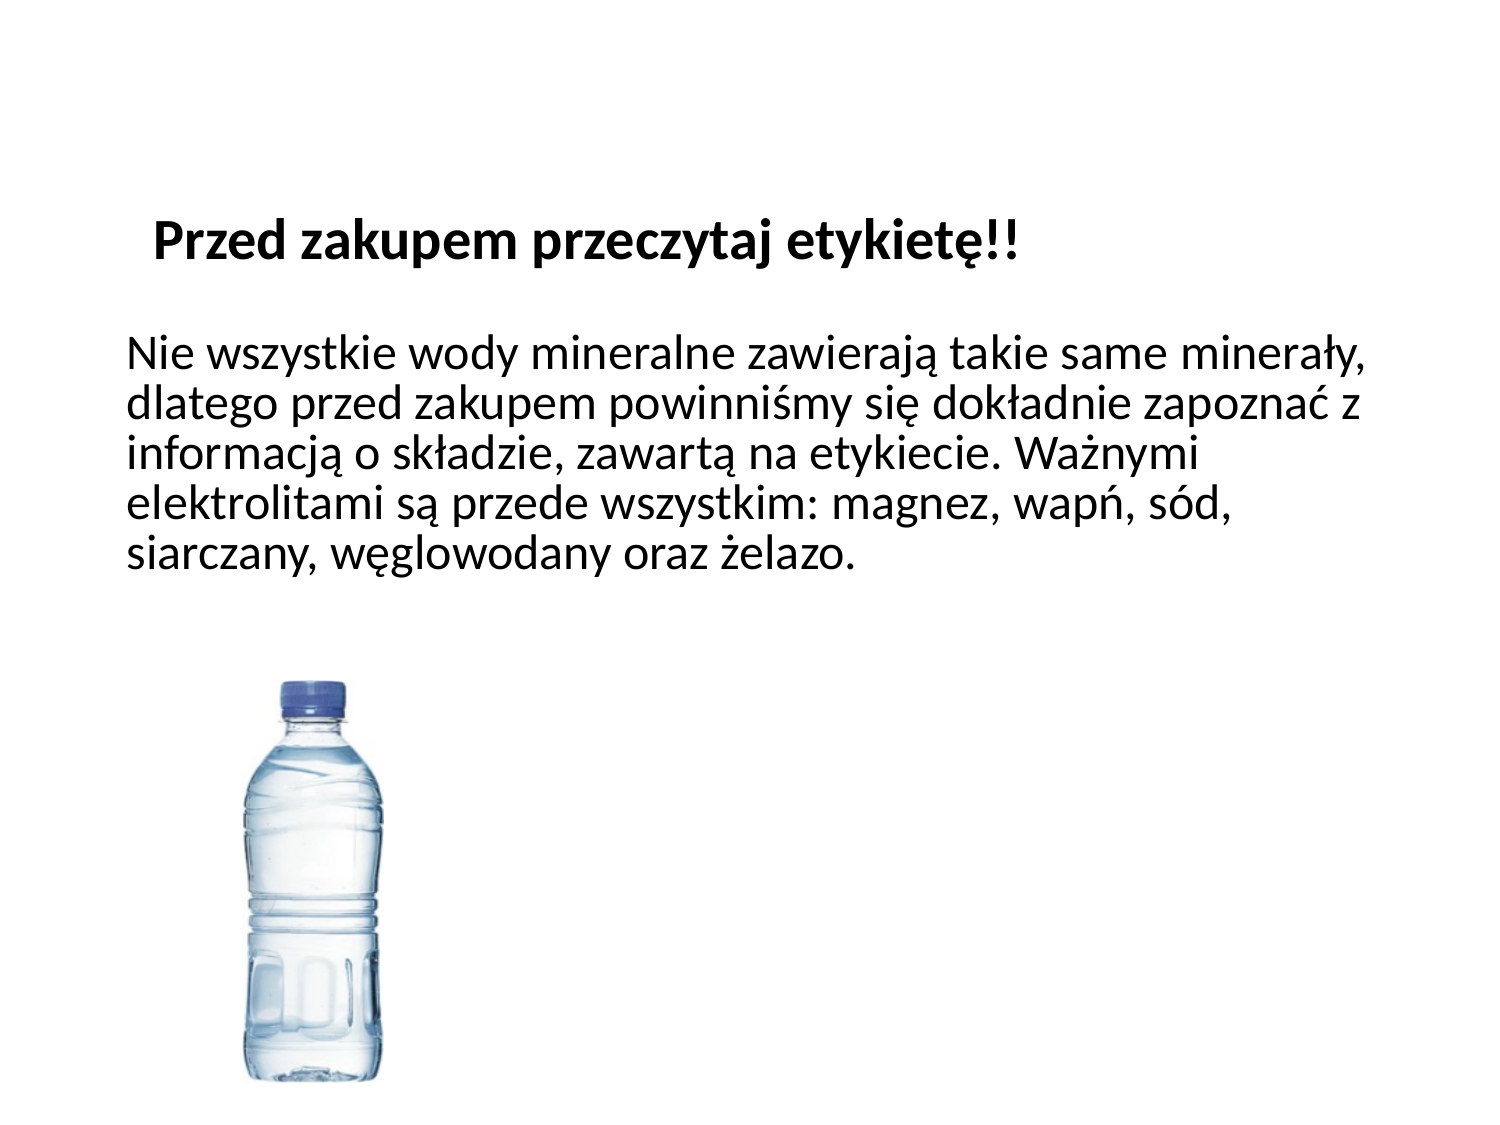

Przed zakupem przeczytaj etykietę!!
Nie wszystkie wody mineralne zawierają takie same minerały, dlatego przed zakupem powinniśmy się dokładnie zapoznać z informacją o składzie, zawartą na etykiecie. Ważnymi elektrolitami są przede wszystkim: magnez, wapń, sód, siarczany, węglowodany oraz żelazo.